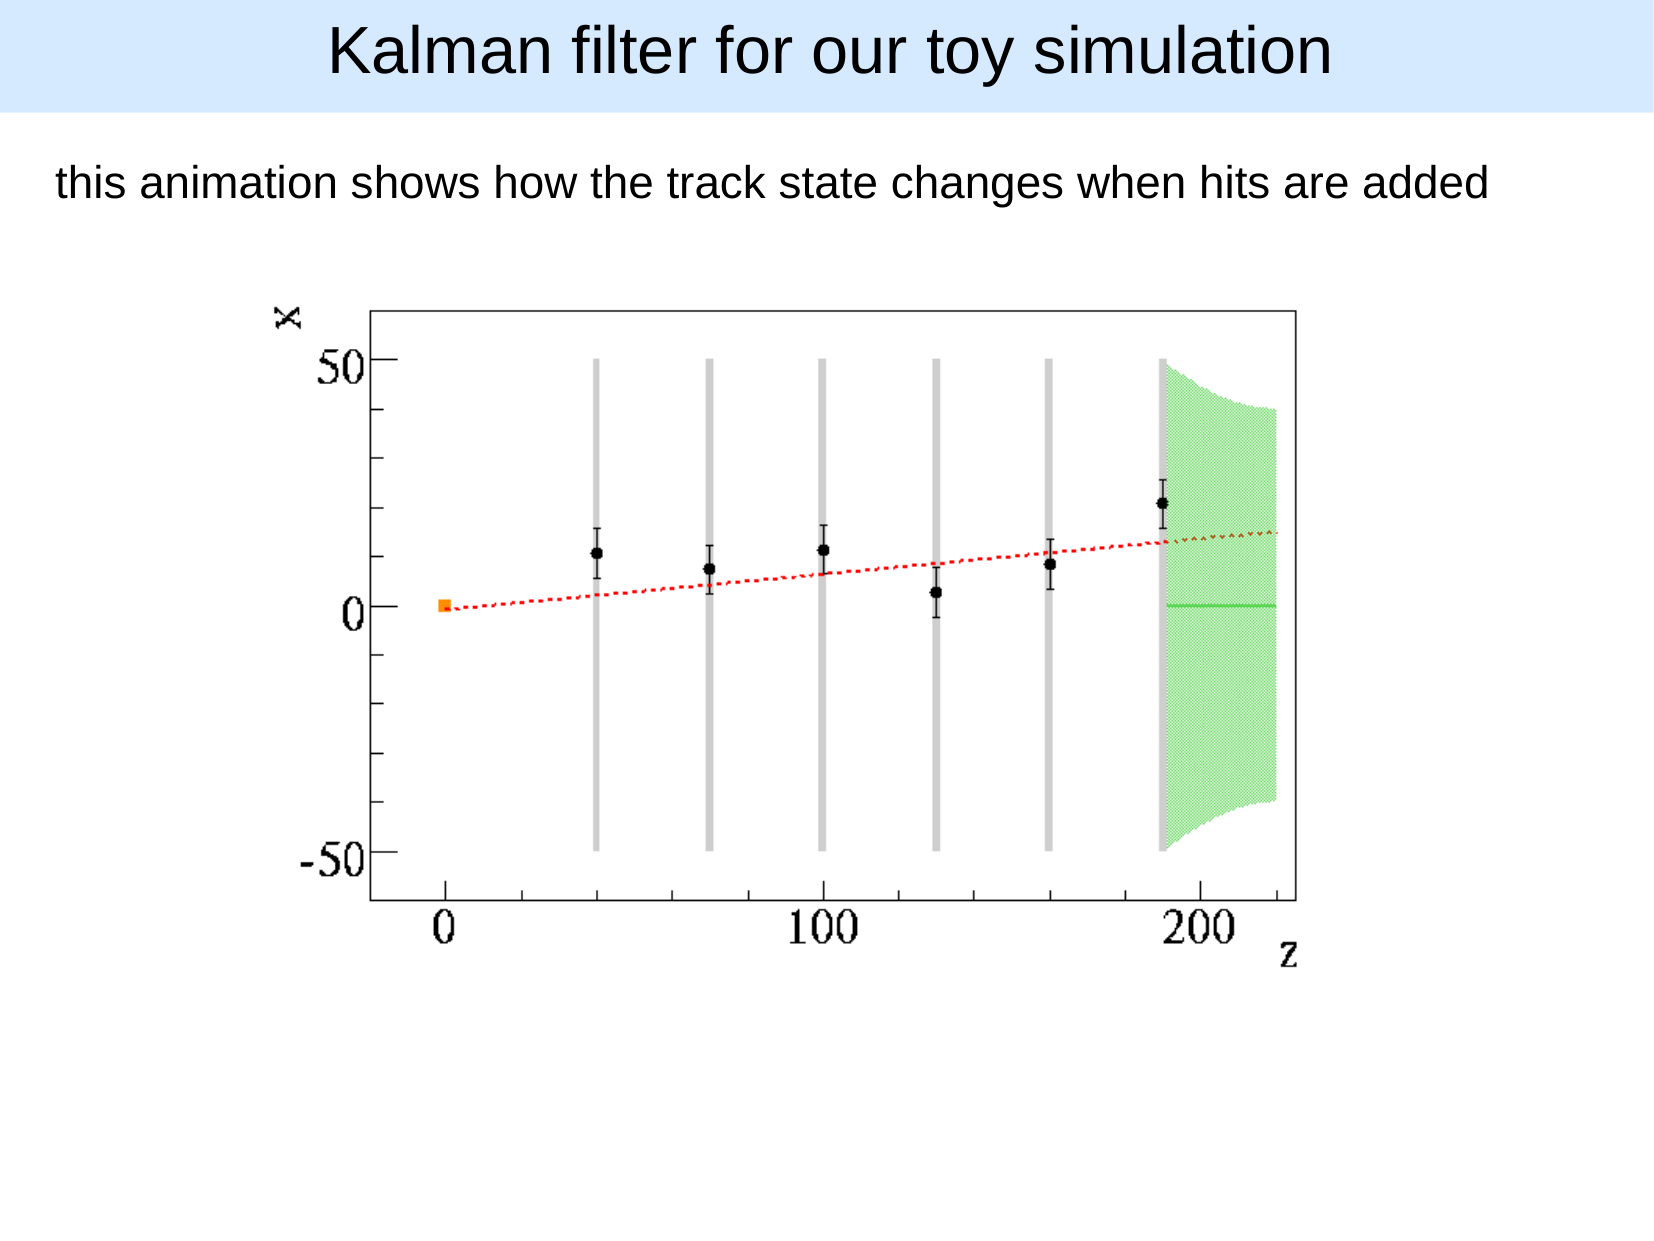

# Kalman filter for our toy simulation
this animation shows how the track state changes when hits are added